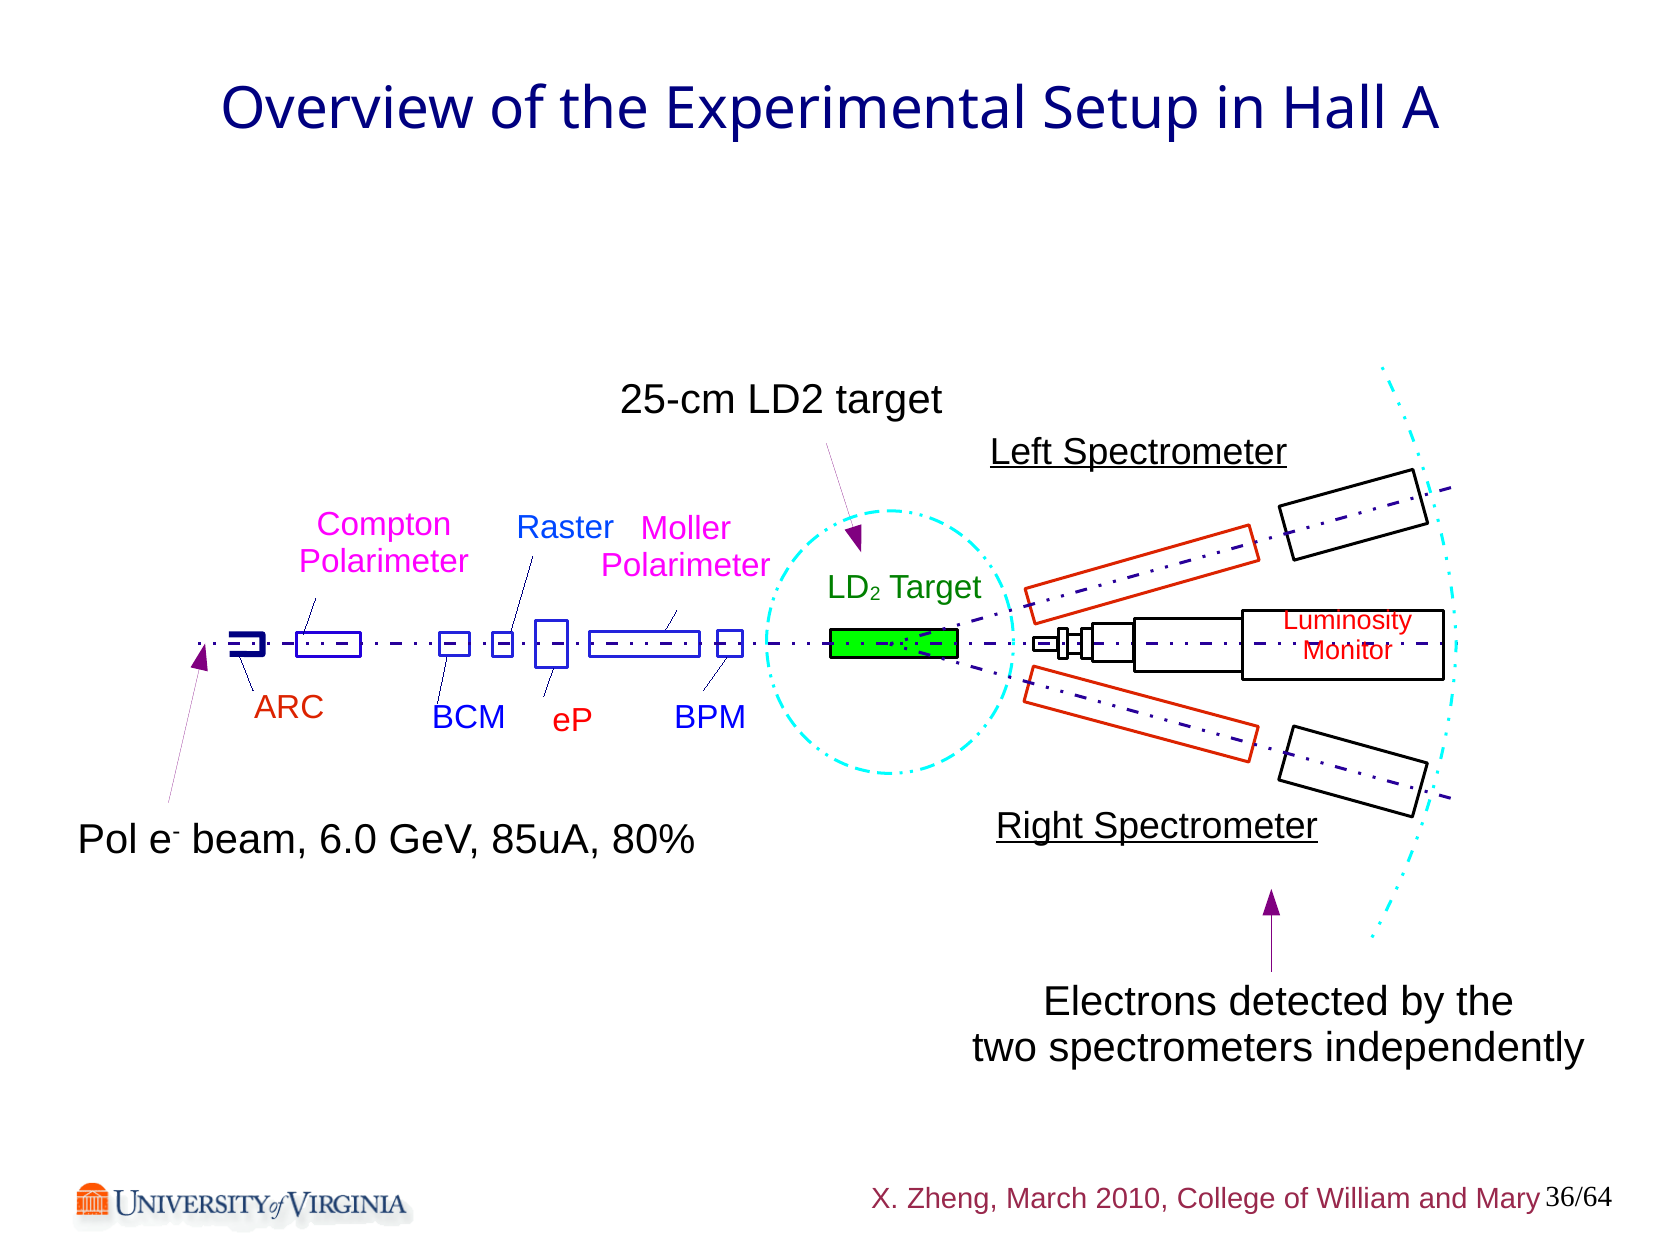

# Overview of the Experimental Setup in Hall A
25-cm LD2 target
Left Spectrometer
Compton
Polarimeter
Raster
Moller Polarimeter
LD2 Target
Luminosity Monitor
eP
BPM
BCM
ARC
Right Spectrometer
Pol e- beam, 6.0 GeV, 85uA, 80%
Electrons detected by the
two spectrometers independently